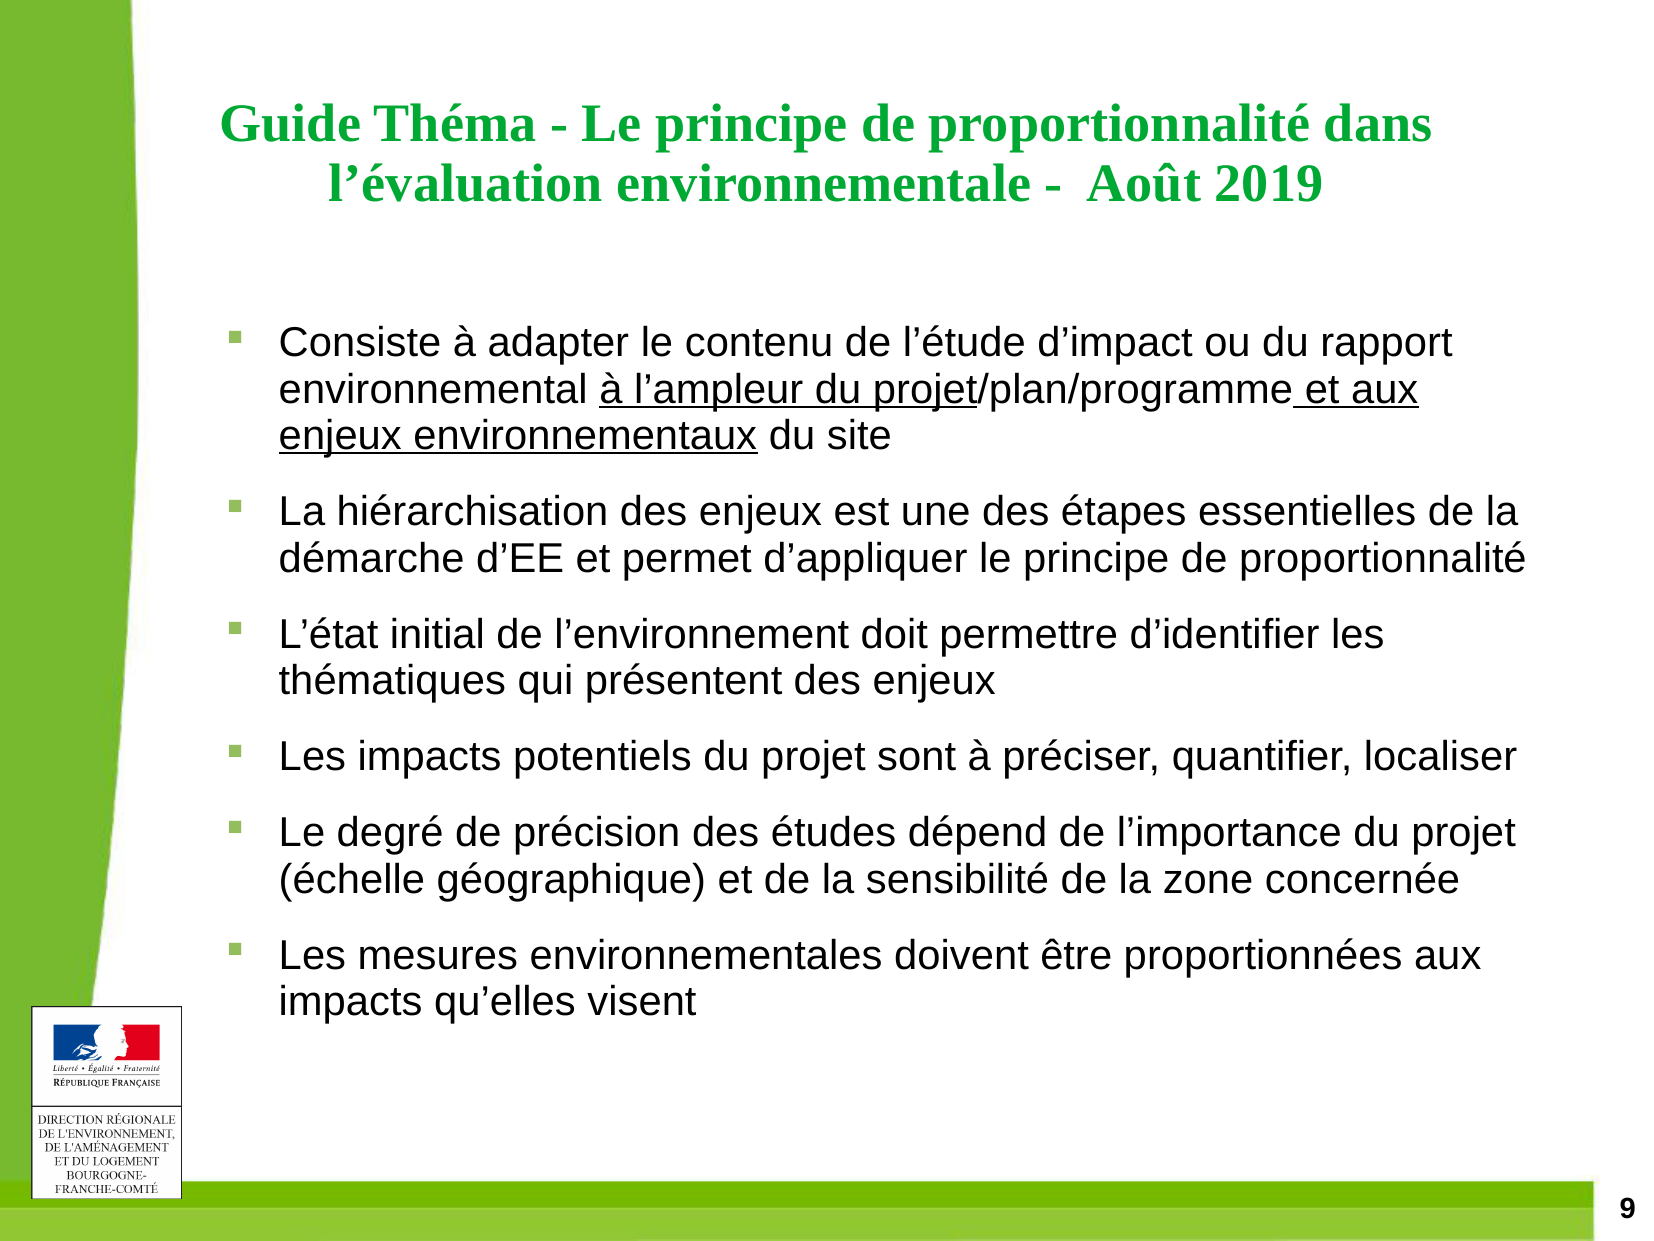

# Guide Théma - Le principe de proportionnalité dans l’évaluation environnementale - Août 2019
Consiste à adapter le contenu de l’étude d’impact ou du rapport environnemental à l’ampleur du projet/plan/programme et aux enjeux environnementaux du site
La hiérarchisation des enjeux est une des étapes essentielles de la démarche d’EE et permet d’appliquer le principe de proportionnalité
L’état initial de l’environnement doit permettre d’identifier les thématiques qui présentent des enjeux
Les impacts potentiels du projet sont à préciser, quantifier, localiser
Le degré de précision des études dépend de l’importance du projet (échelle géographique) et de la sensibilité de la zone concernée
Les mesures environnementales doivent être proportionnées aux impacts qu’elles visent